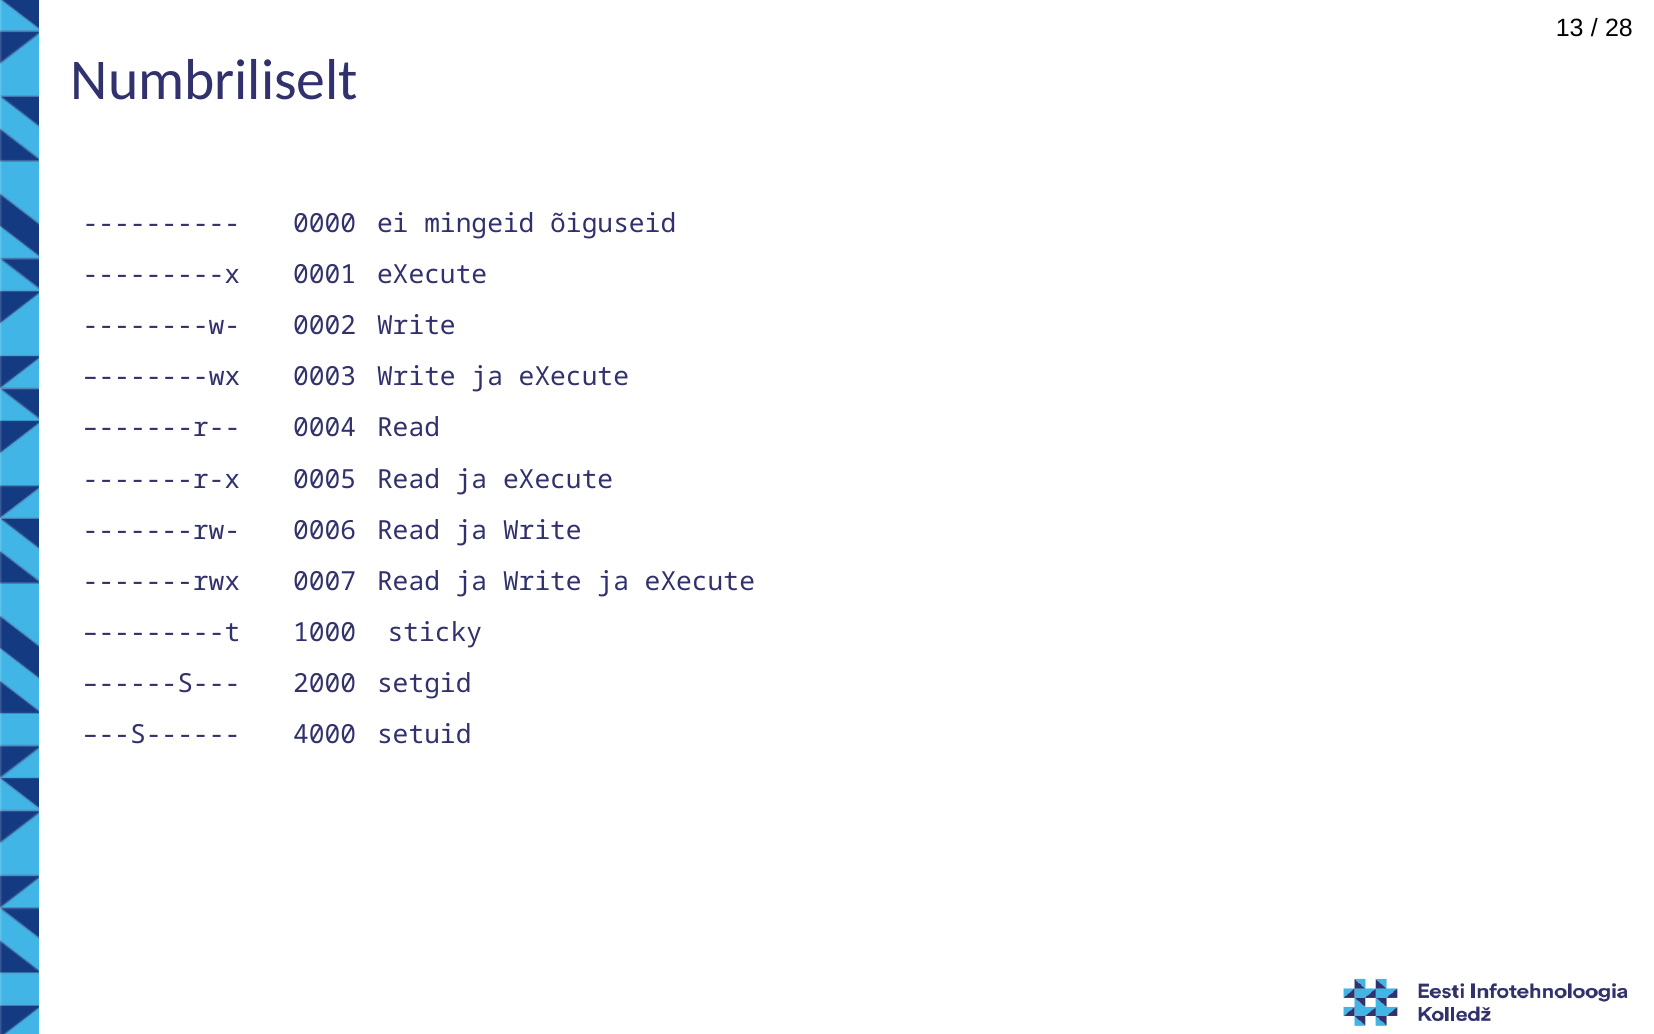

# Numbriliselt
----------		0000	ei mingeid õiguseid
---------x		0001	eXecute
--------w-		0002	Write
–-------wx		0003	Write ja eXecute
–------r--		0004	Read
-------r-x		0005	Read ja eXecute
-------rw-		0006	Read ja Write
-------rwx		0007	Read ja Write ja eXecute
–--------t		1000 sticky
–-----S---		2000	setgid
–--S------		4000	setuid